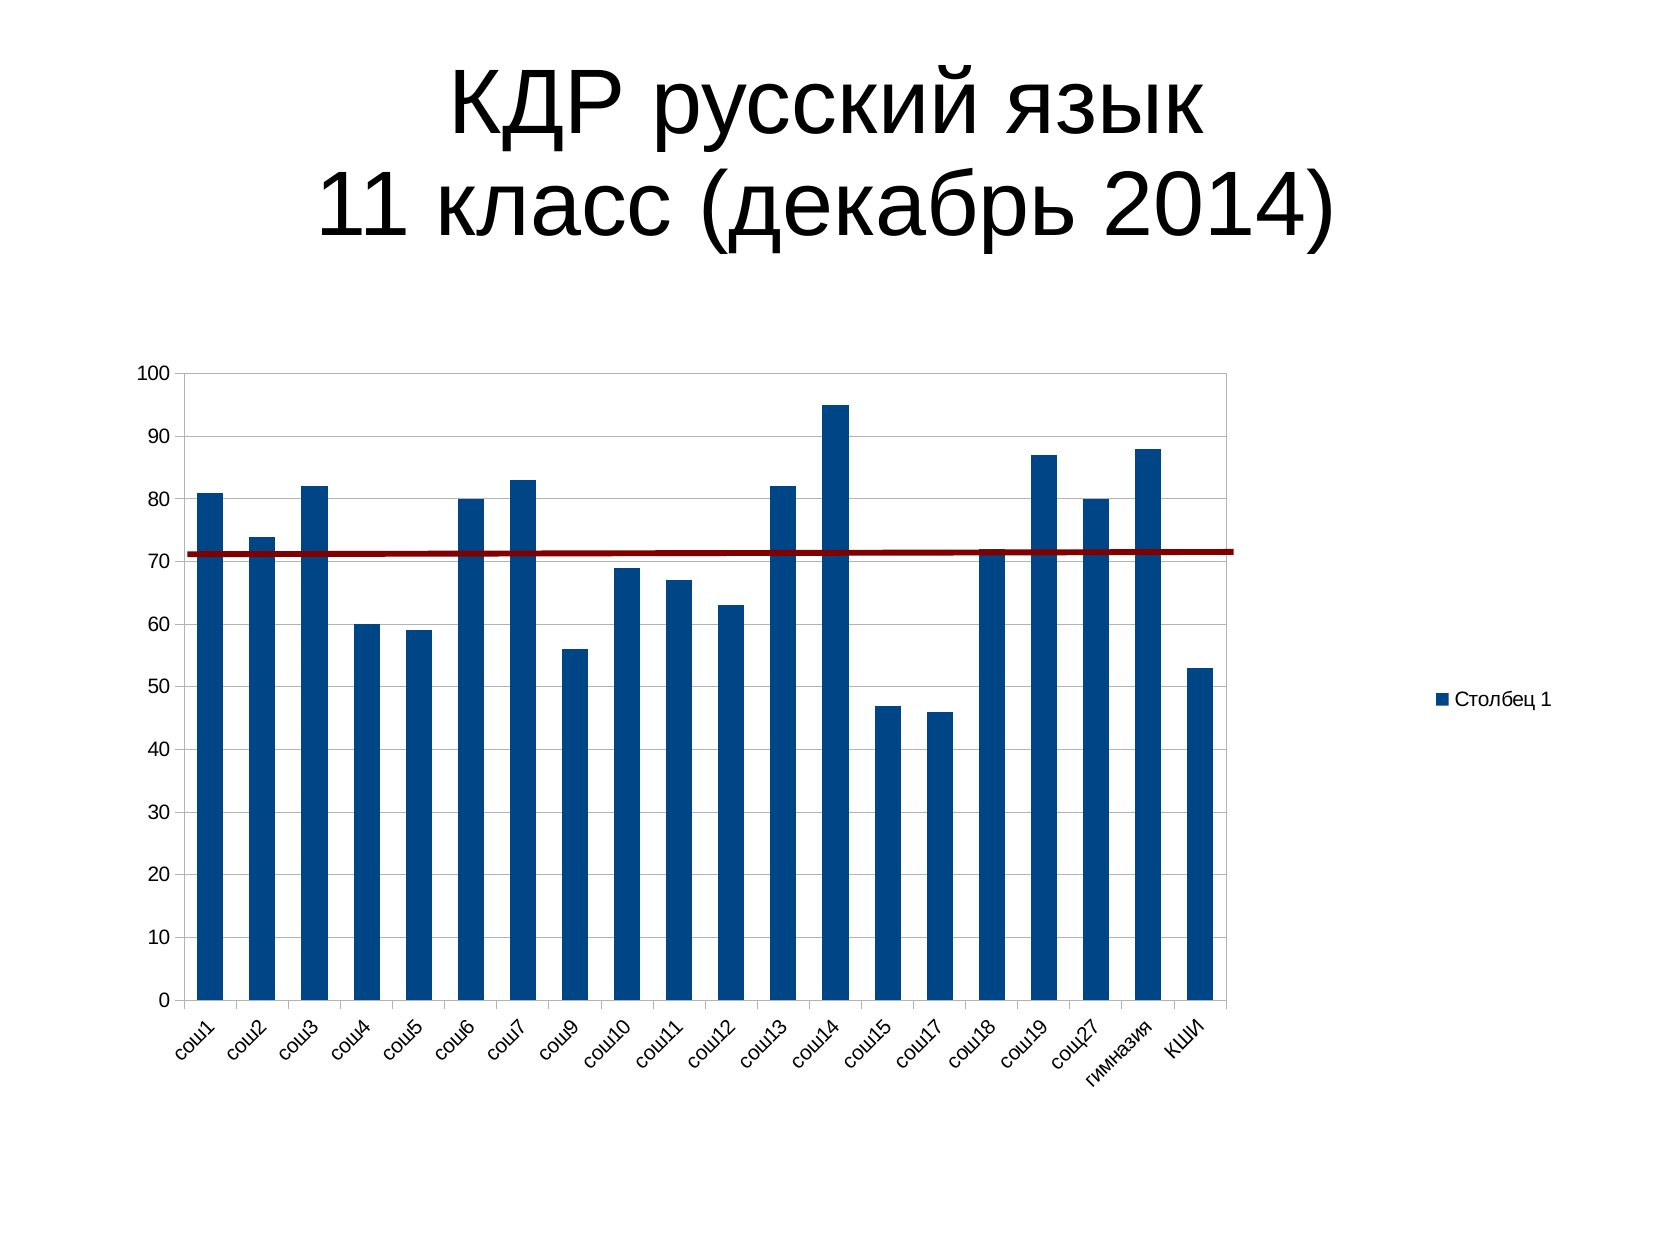

# КДР русский язык 11 класс (декабрь 2014)
### Chart
| Category | Столбец 1 |
|---|---|
| сош1 | 81.0 |
| сош2 | 74.0 |
| сош3 | 82.0 |
| сош4 | 60.0 |
| сош5 | 59.0 |
| сош6 | 80.0 |
| сош7 | 83.0 |
| сош9 | 56.0 |
| сош10 | 69.0 |
| сош11 | 67.0 |
| сош12 | 63.0 |
| сош13 | 82.0 |
| сош14 | 95.0 |
| сош15 | 47.0 |
| сош17 | 46.0 |
| сош18 | 72.0 |
| сош19 | 87.0 |
| сощ27 | 80.0 |
| гимназия | 88.0 |
| КШИ | 53.0 |